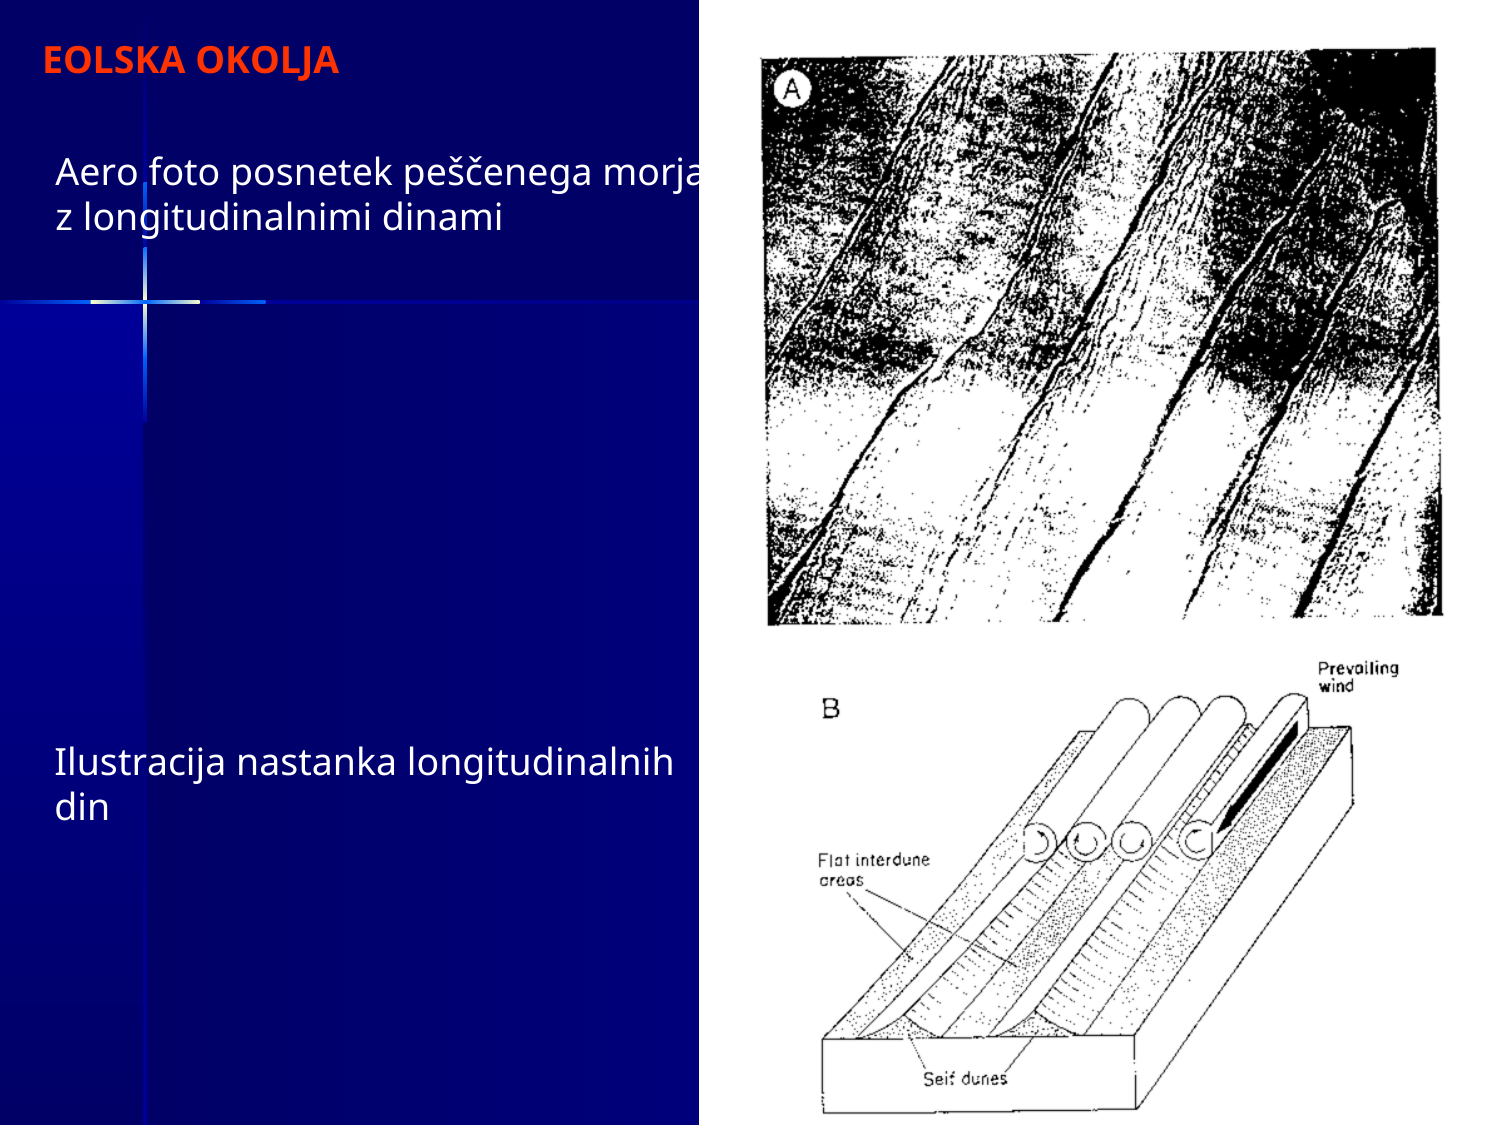

EOLSKA OKOLJA
Aero foto posnetek peščenega morja
z longitudinalnimi dinami
Ilustracija nastanka longitudinalnih
din